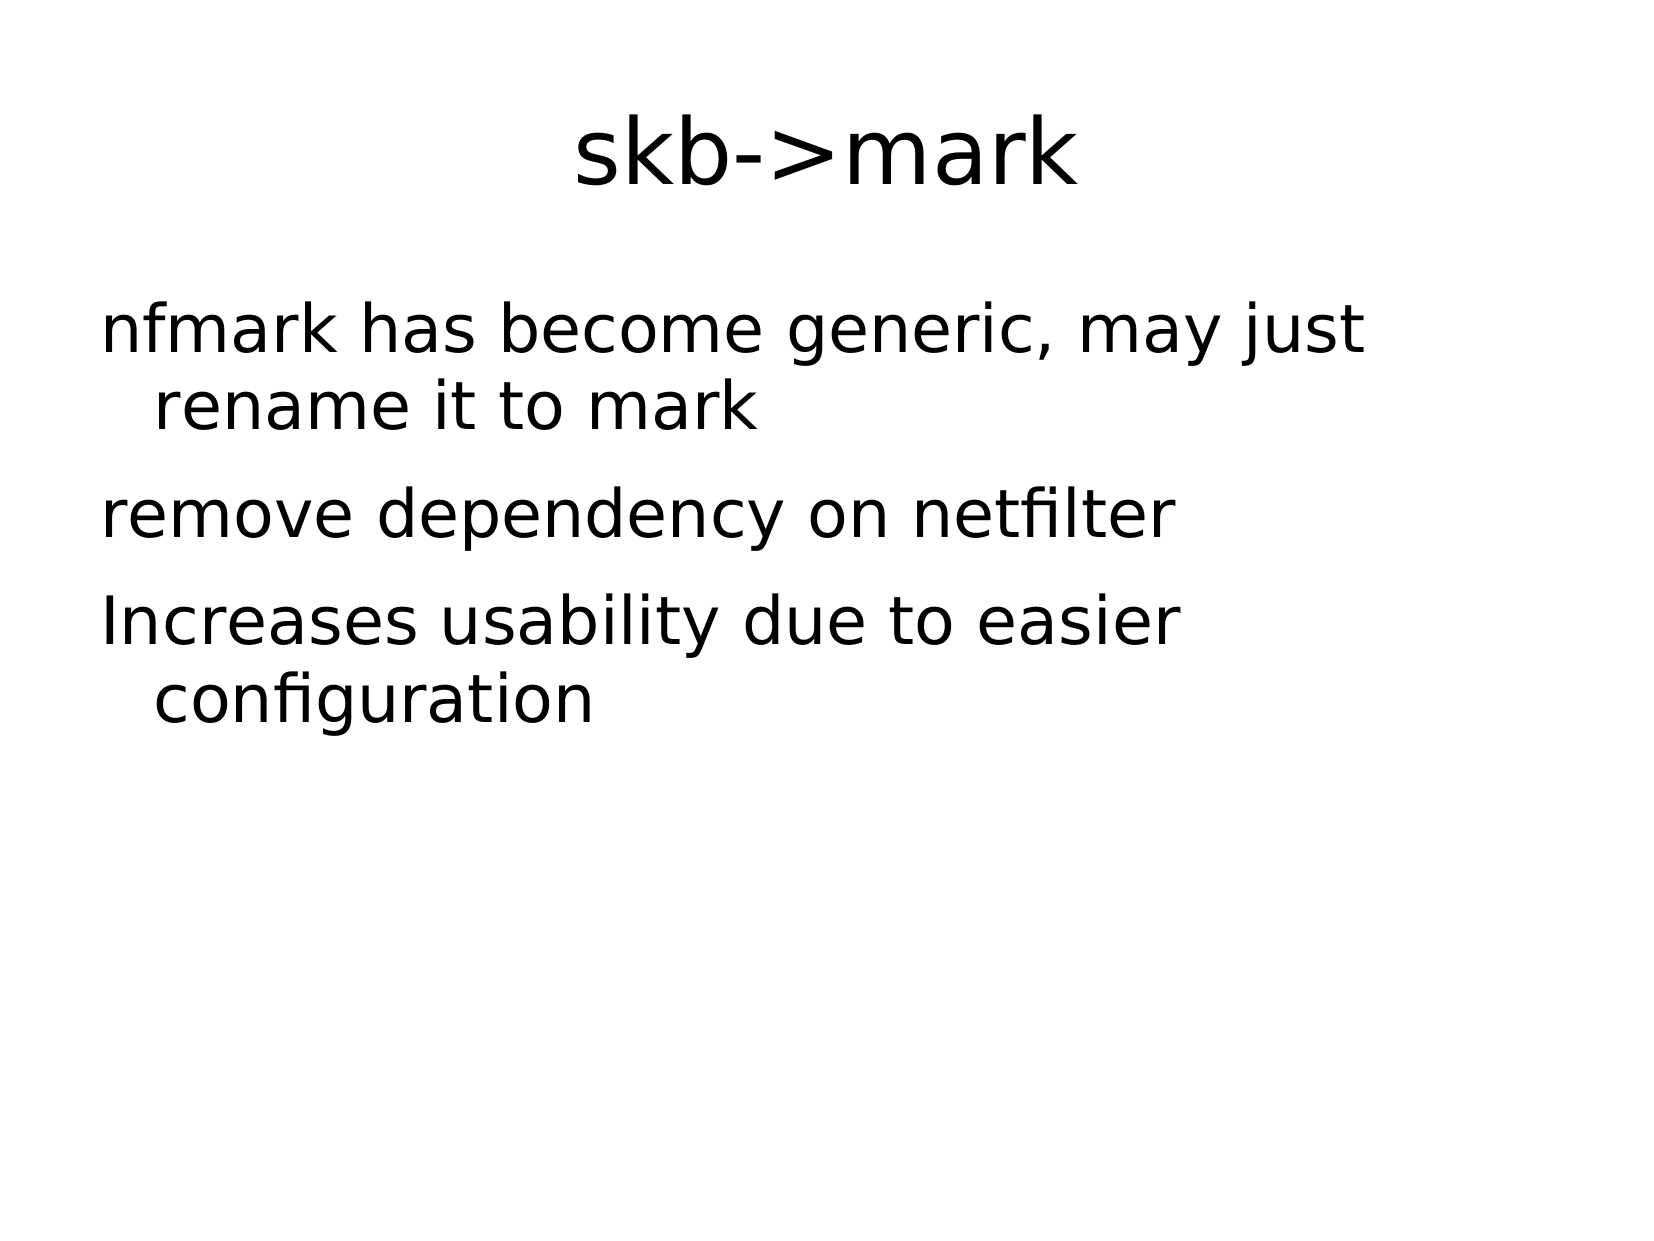

# skb->mark
nfmark has become generic, may just rename it to mark
remove dependency on netfilter
Increases usability due to easier configuration